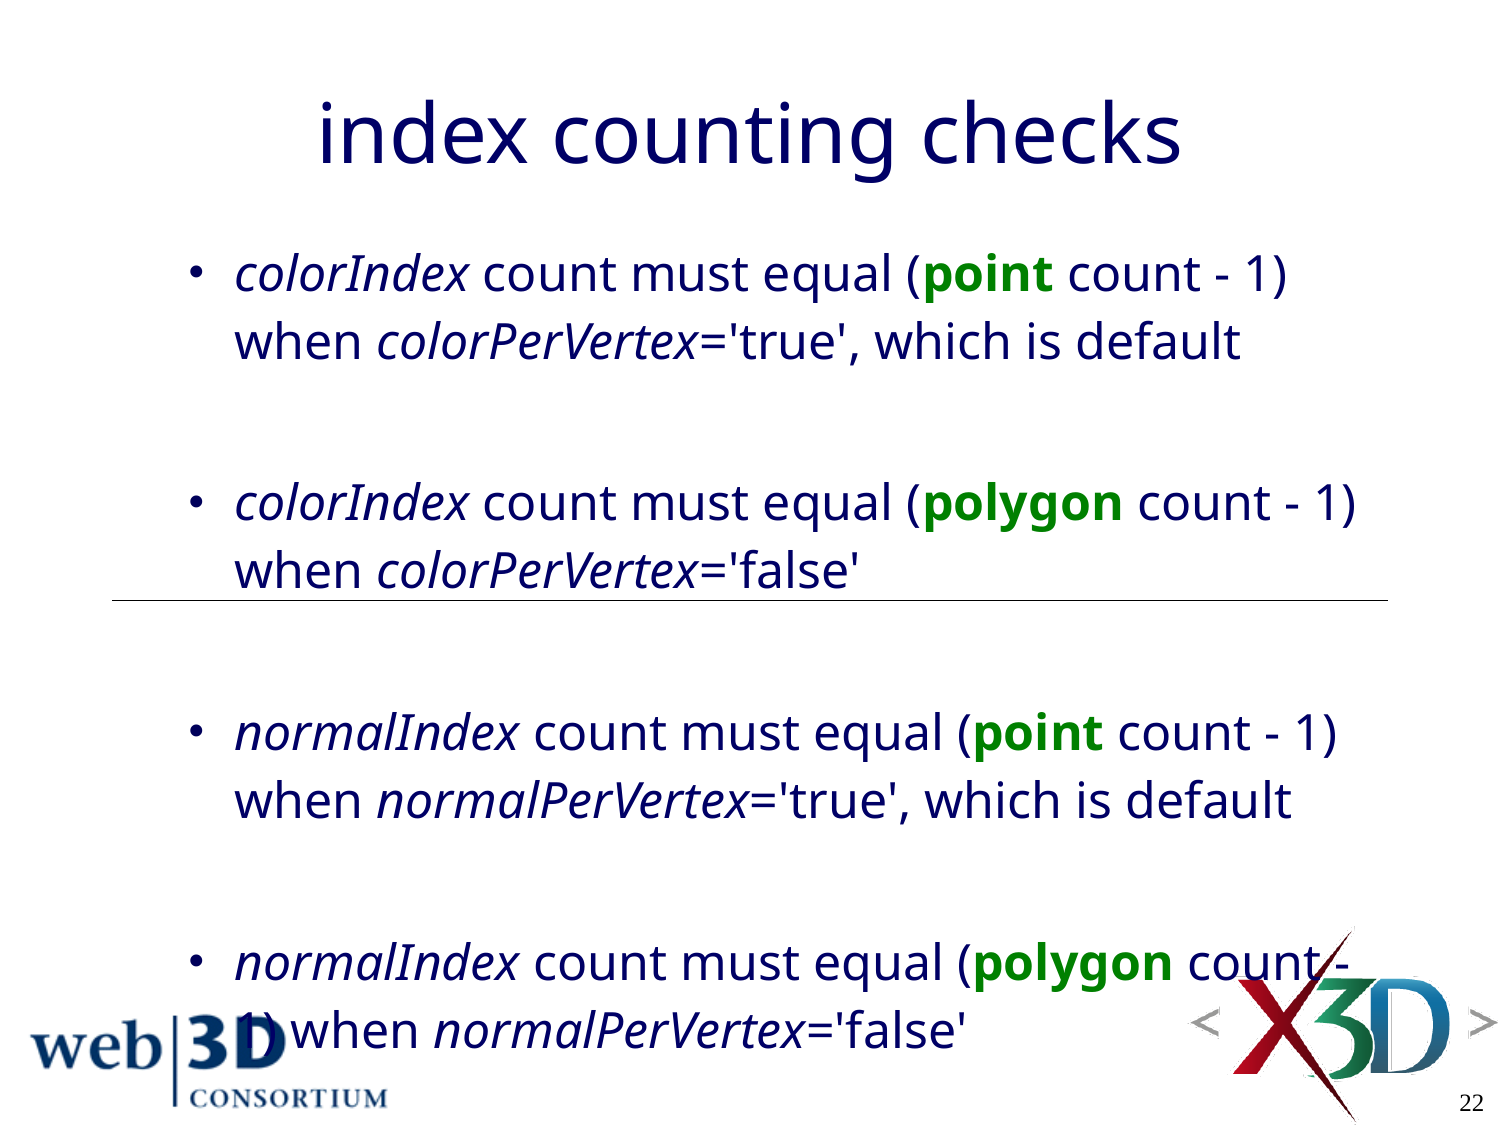

# index counting checks
colorIndex count must equal (point count - 1) when colorPerVertex='true', which is default
colorIndex count must equal (polygon count - 1) when colorPerVertex='false'
normalIndex count must equal (point count - 1) when normalPerVertex='true', which is default
normalIndex count must equal (polygon count - 1) when normalPerVertex='false'